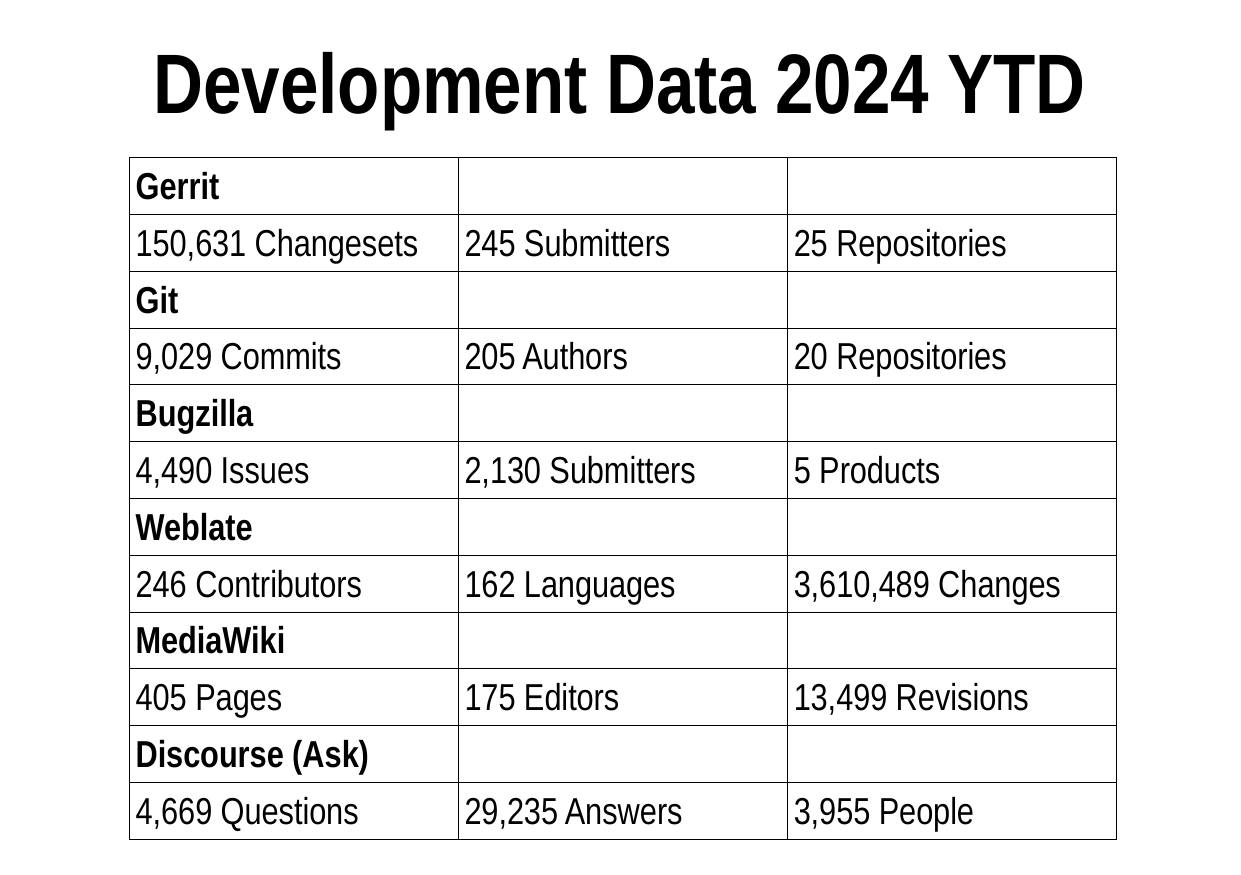

# Development Data 2024 YTD
| Gerrit | | |
| --- | --- | --- |
| 150,631 Changesets | 245 Submitters | 25 Repositories |
| Git | | |
| 9,029 Commits | 205 Authors | 20 Repositories |
| Bugzilla | | |
| 4,490 Issues | 2,130 Submitters | 5 Products |
| Weblate | | |
| 246 Contributors | 162 Languages | 3,610,489 Changes |
| MediaWiki | | |
| 405 Pages | 175 Editors | 13,499 Revisions |
| Discourse (Ask) | | |
| 4,669 Questions | 29,235 Answers | 3,955 People |